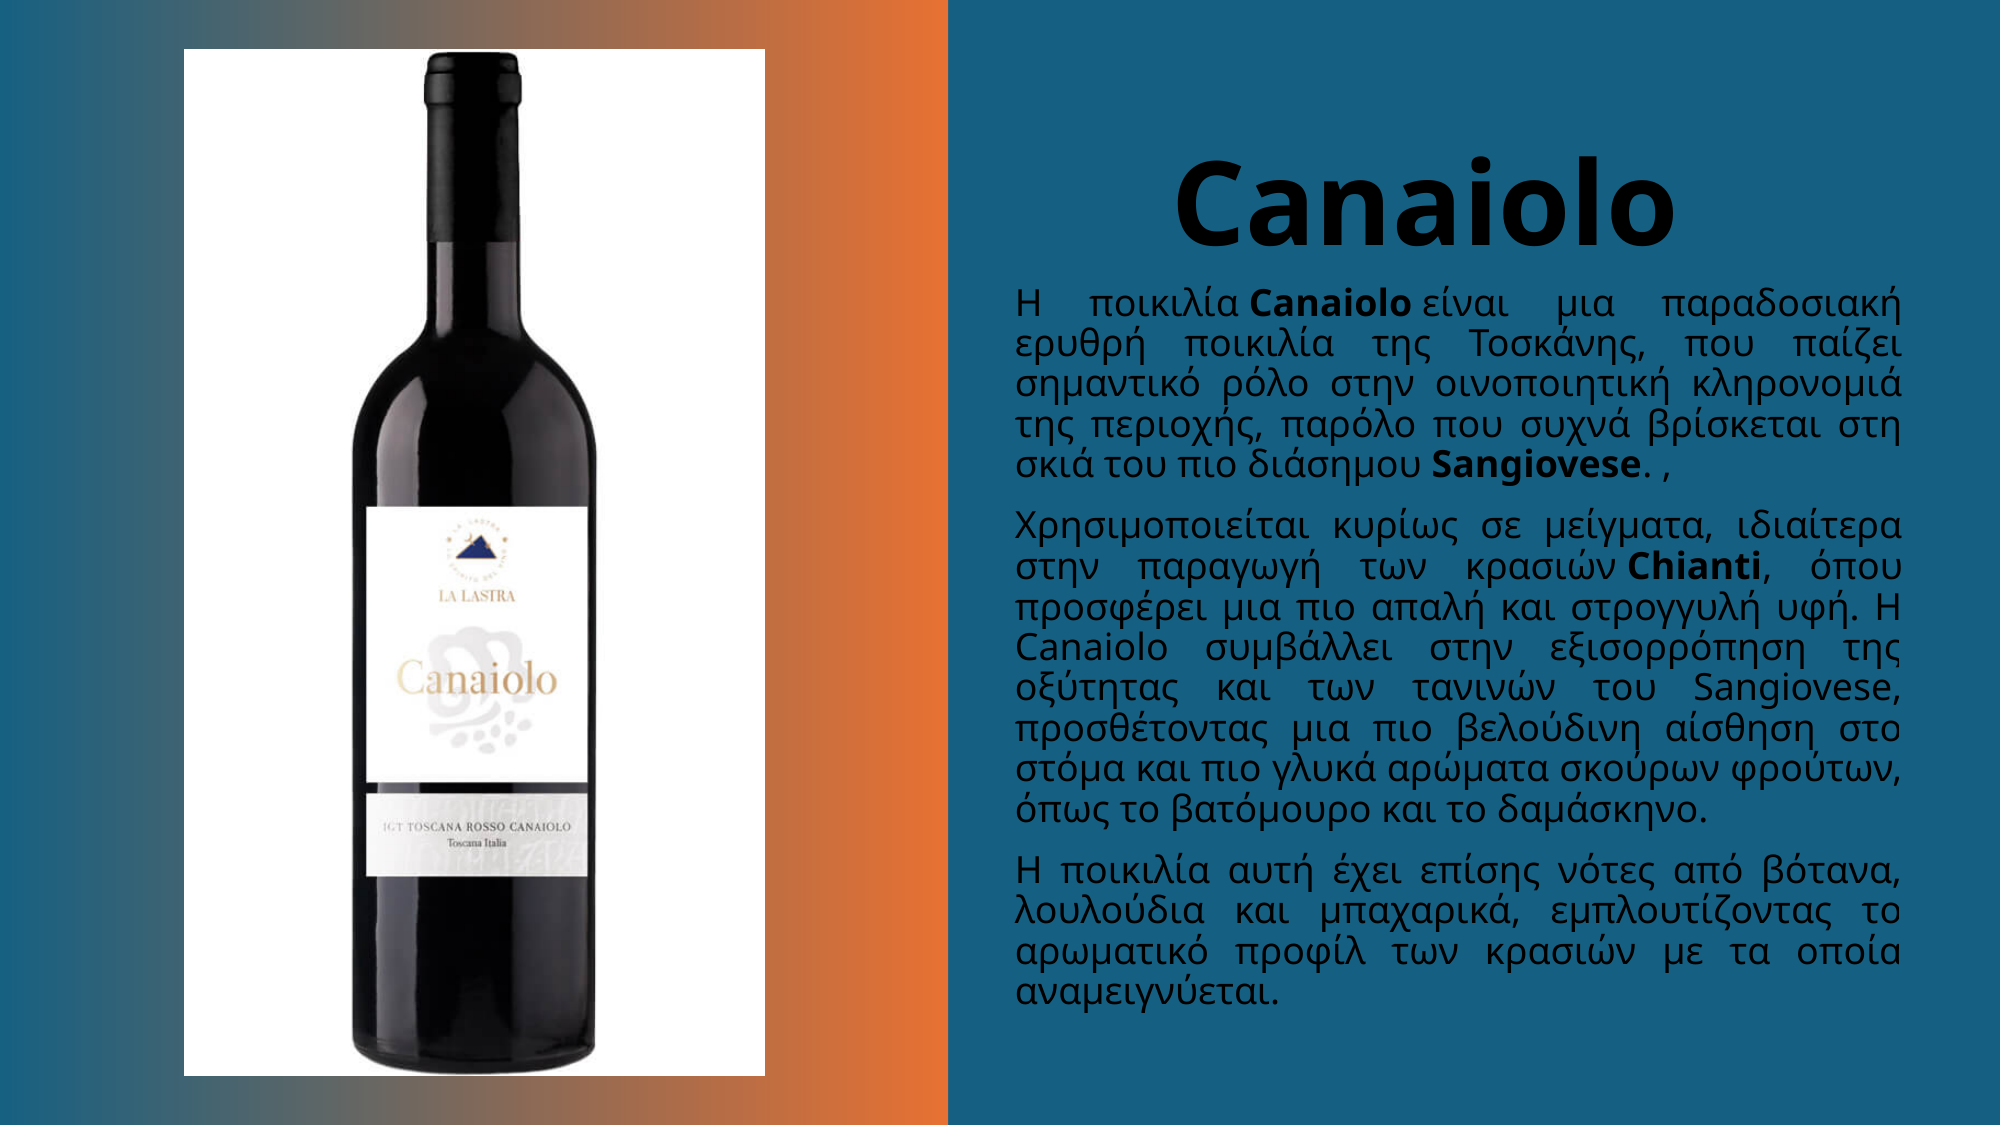

# Canaiolo
Η ποικιλία Canaiolo είναι μια παραδοσιακή ερυθρή ποικιλία της Τοσκάνης, που παίζει σημαντικό ρόλο στην οινοποιητική κληρονομιά της περιοχής, παρόλο που συχνά βρίσκεται στη σκιά του πιο διάσημου Sangiovese. ,
Χρησιμοποιείται κυρίως σε μείγματα, ιδιαίτερα στην παραγωγή των κρασιών Chianti, όπου προσφέρει μια πιο απαλή και στρογγυλή υφή. Η Canaiolo συμβάλλει στην εξισορρόπηση της οξύτητας και των τανινών του Sangiovese, προσθέτοντας μια πιο βελούδινη αίσθηση στο στόμα και πιο γλυκά αρώματα σκούρων φρούτων, όπως το βατόμουρο και το δαμάσκηνο.
Η ποικιλία αυτή έχει επίσης νότες από βότανα, λουλούδια και μπαχαρικά, εμπλουτίζοντας το αρωματικό προφίλ των κρασιών με τα οποία αναμειγνύεται.